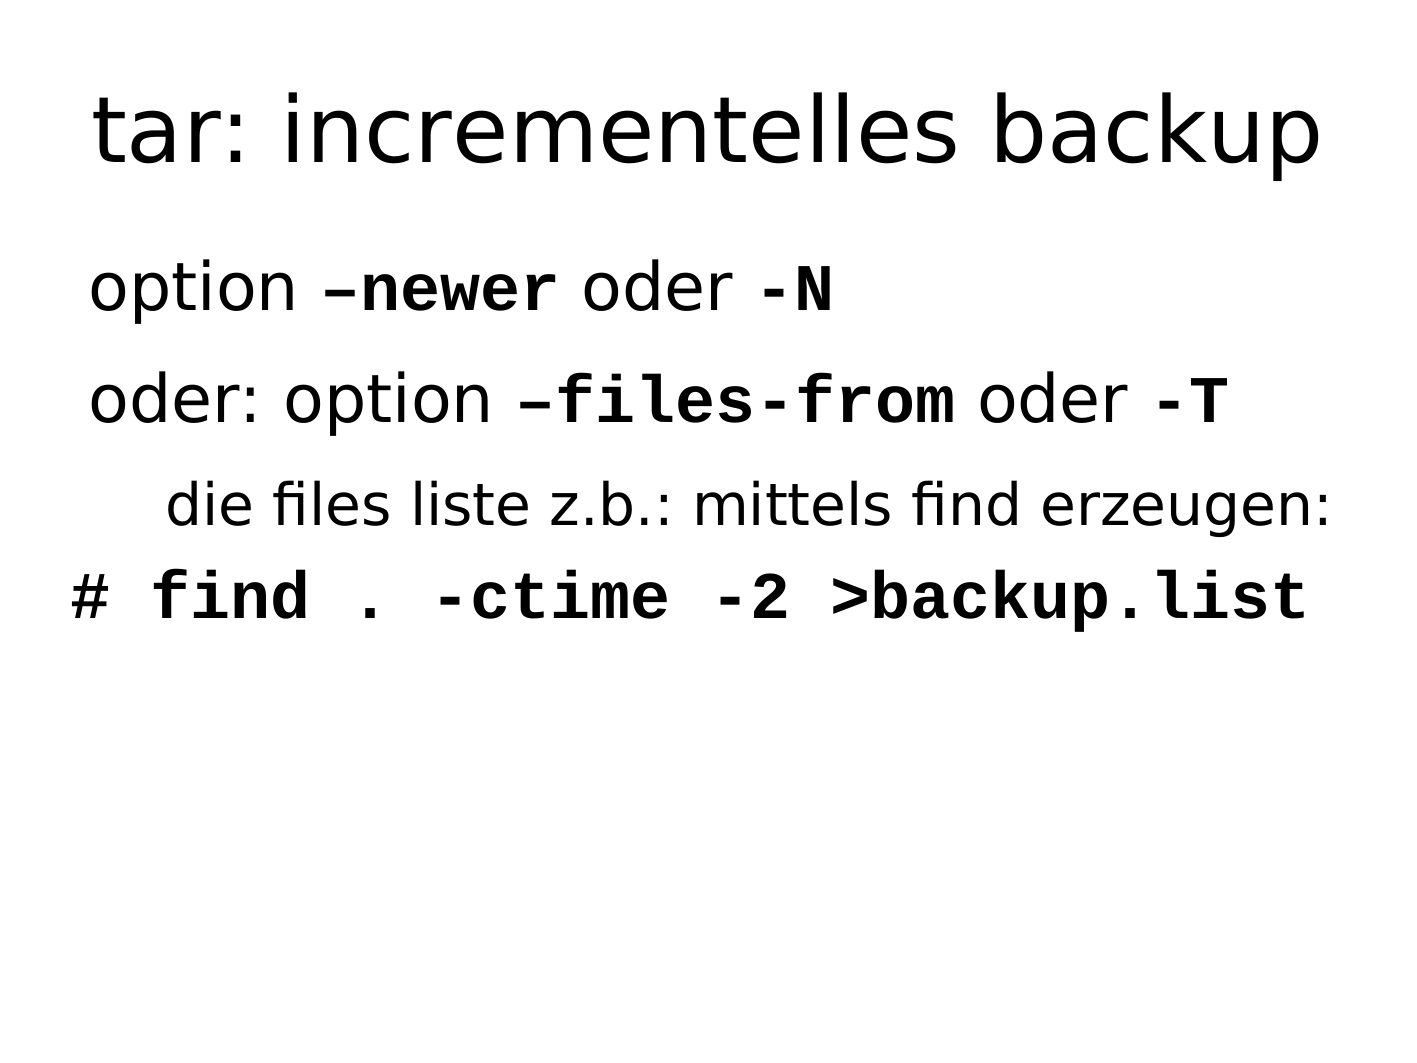

# tar: incrementelles backup
option –newer oder -N
oder: option –files-from oder -T
die files liste z.b.: mittels find erzeugen:
# find . -ctime -2 >backup.list